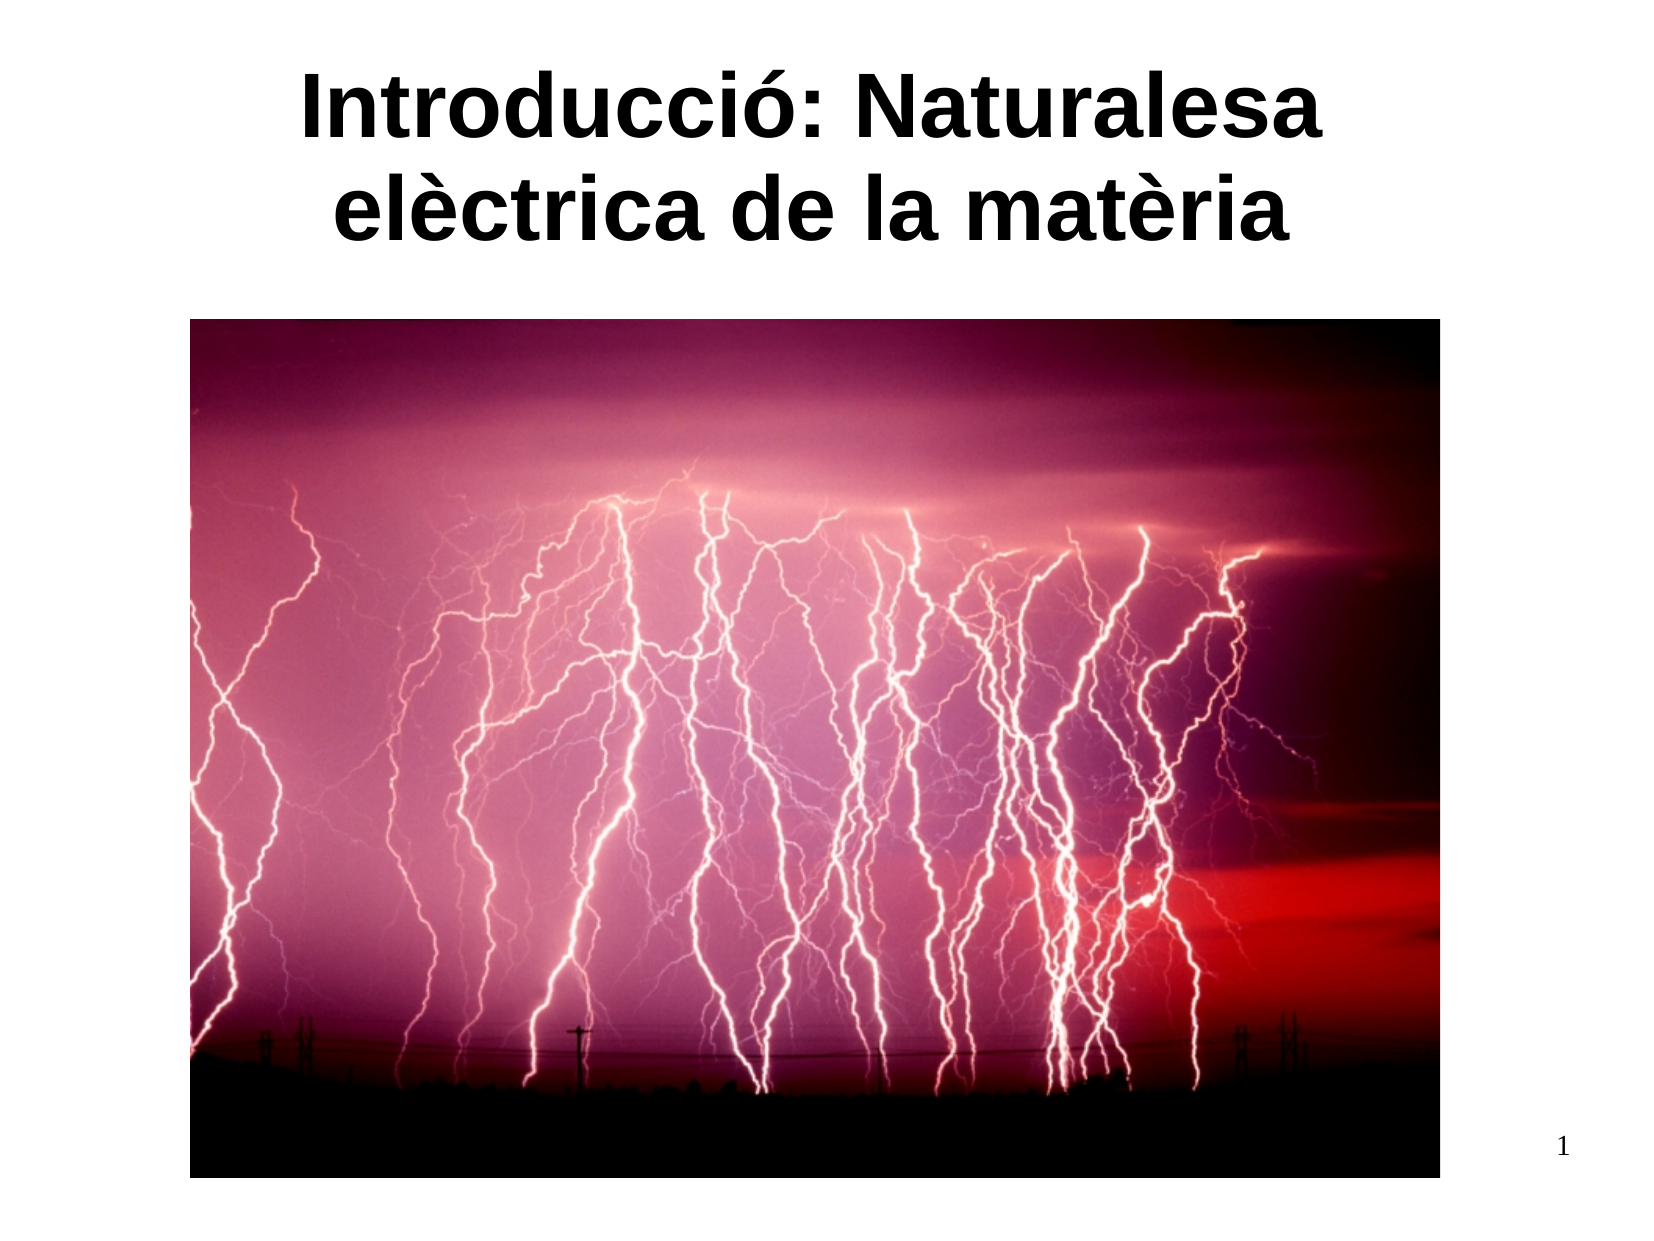

Introducció: Naturalesa elèctrica de la matèria
1